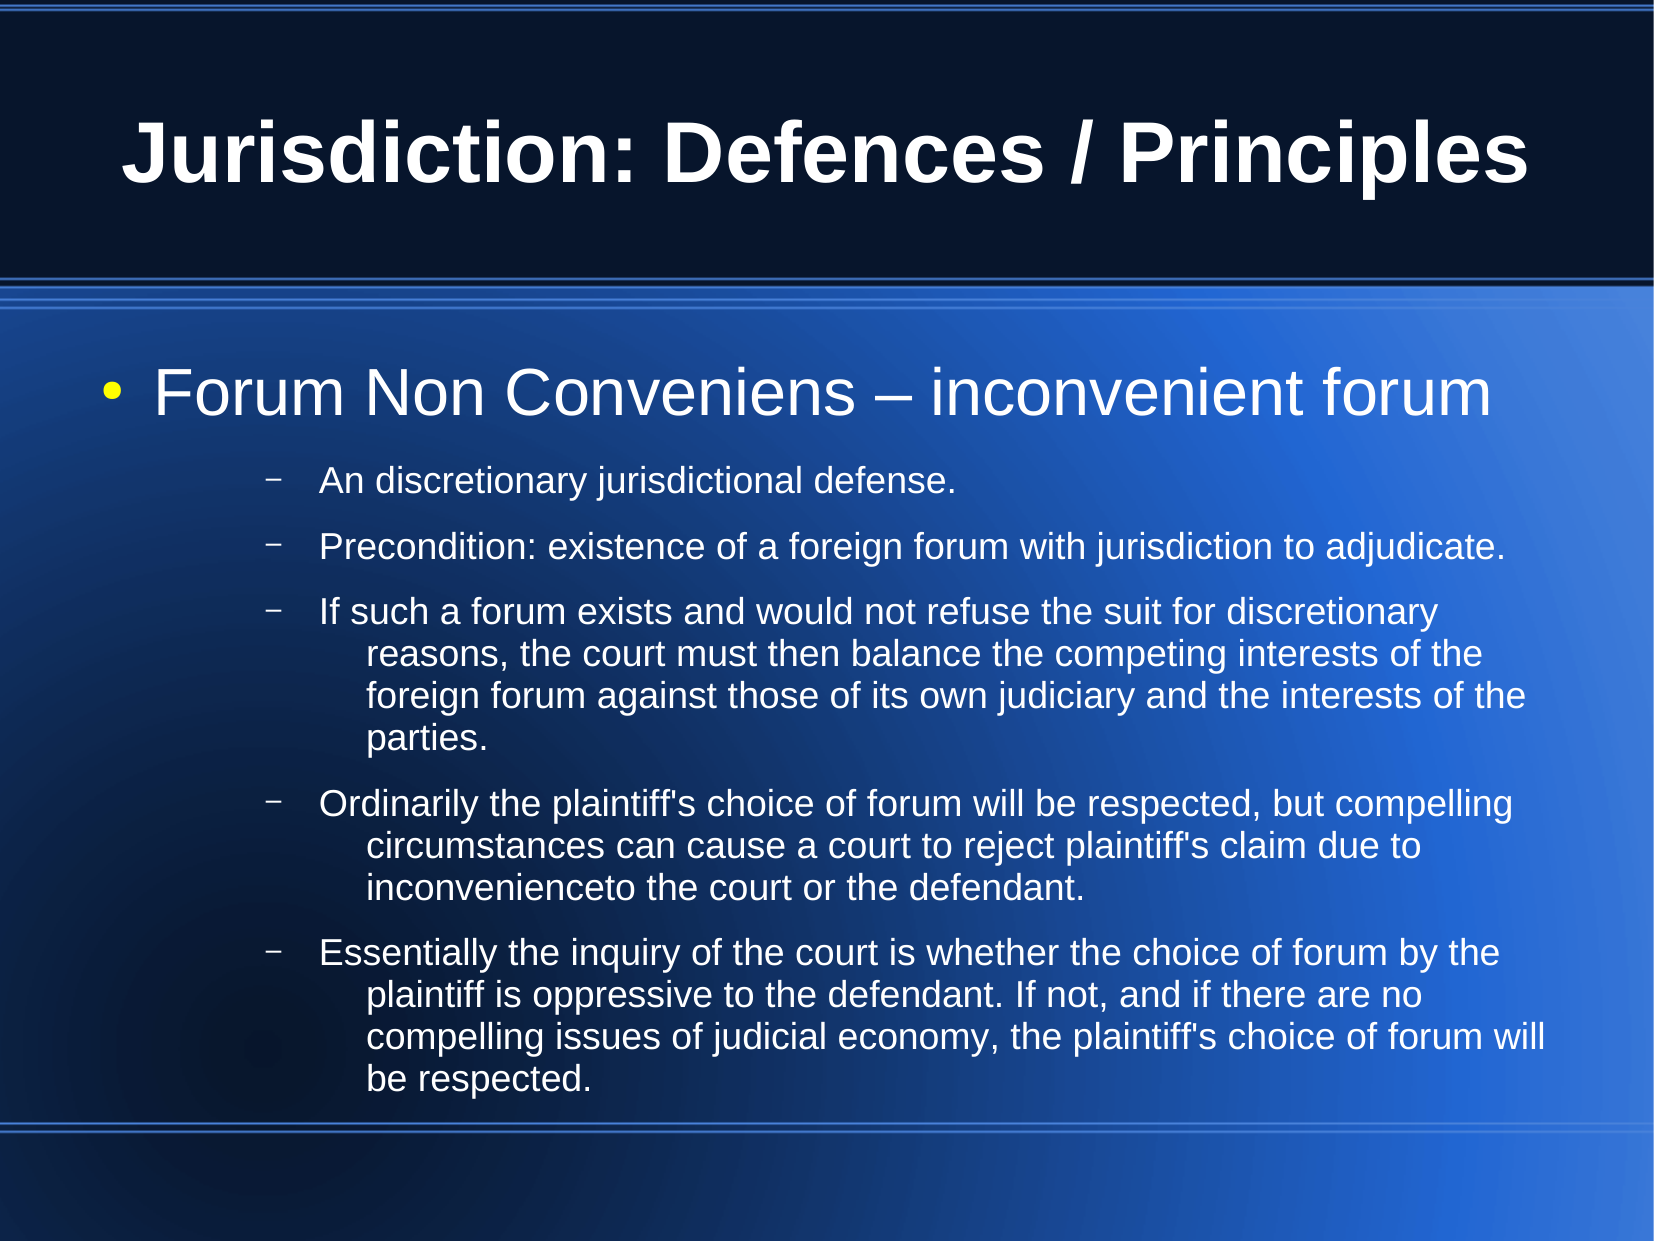

# Jurisdiction: Defences / Principles
Forum Non Conveniens – inconvenient forum
An discretionary jurisdictional defense.
Precondition: existence of a foreign forum with jurisdiction to adjudicate.
If such a forum exists and would not refuse the suit for discretionary reasons, the court must then balance the competing interests of the foreign forum against those of its own judiciary and the interests of the parties.
Ordinarily the plaintiff's choice of forum will be respected, but compelling circumstances can cause a court to reject plaintiff's claim due to inconvenienceto the court or the defendant.
Essentially the inquiry of the court is whether the choice of forum by the plaintiff is oppressive to the defendant. If not, and if there are no compelling issues of judicial economy, the plaintiff's choice of forum will be respected.